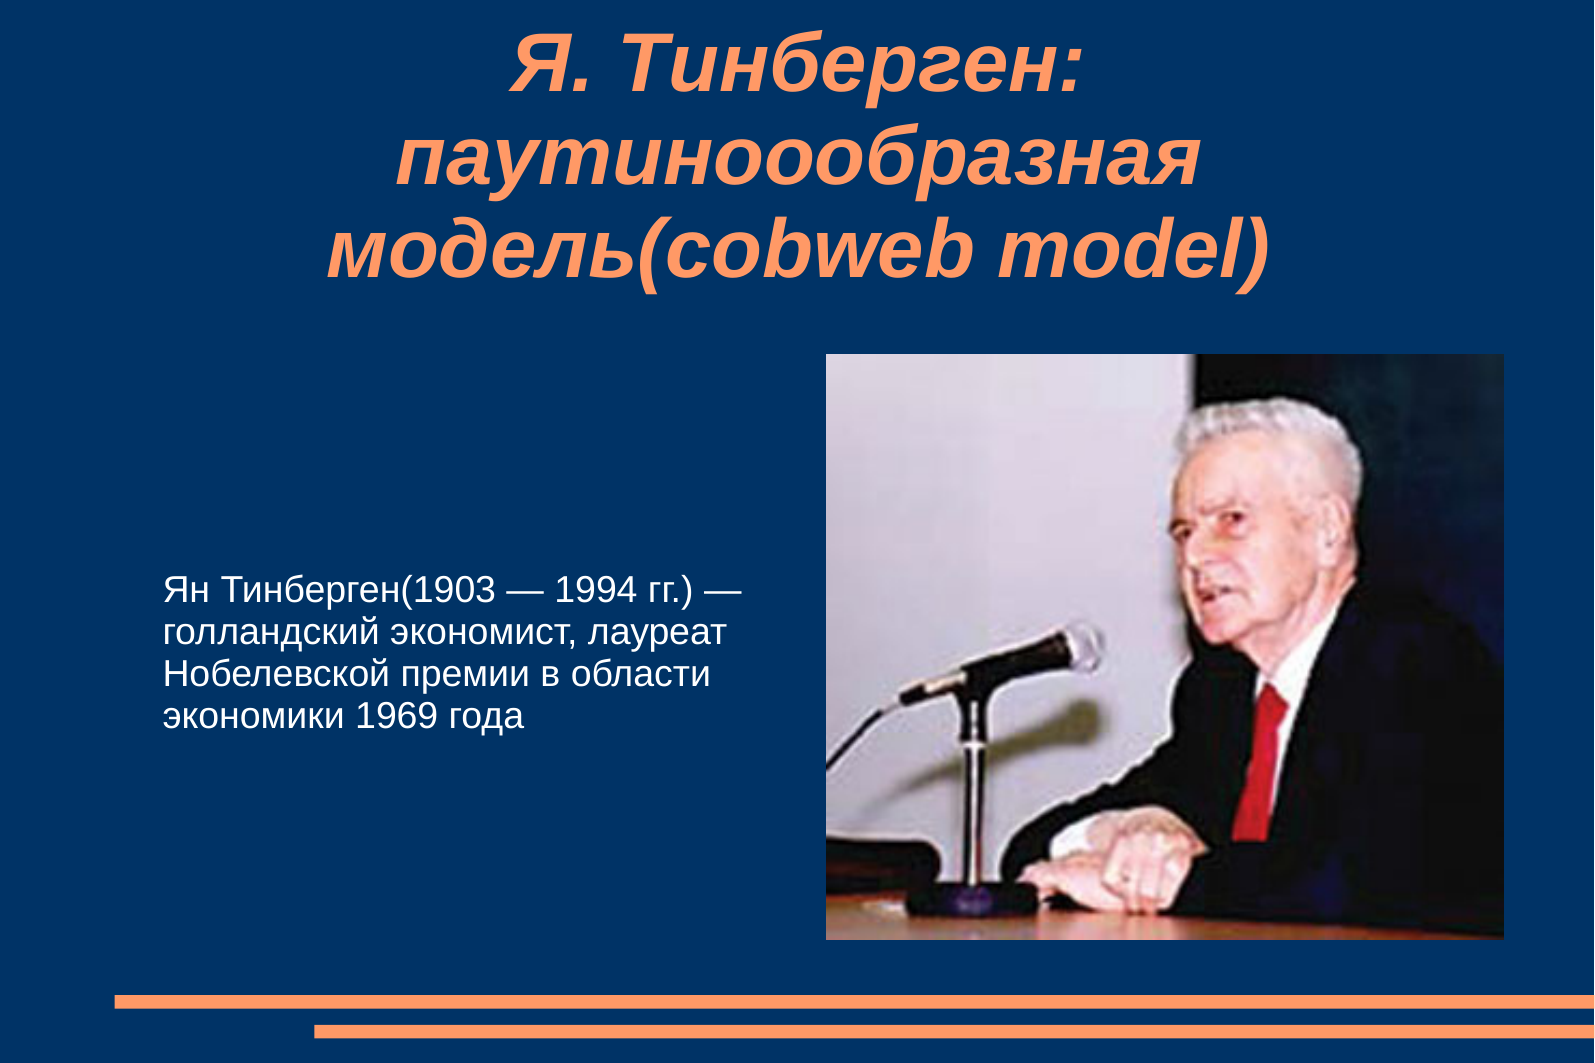

# Я. Тинберген: паутиноообразная модель(cobweb model)
Ян Тинберген(1903 — 1994 гг.) — голландский экономист, лауреат Нобелевской премии в области экономики 1969 года